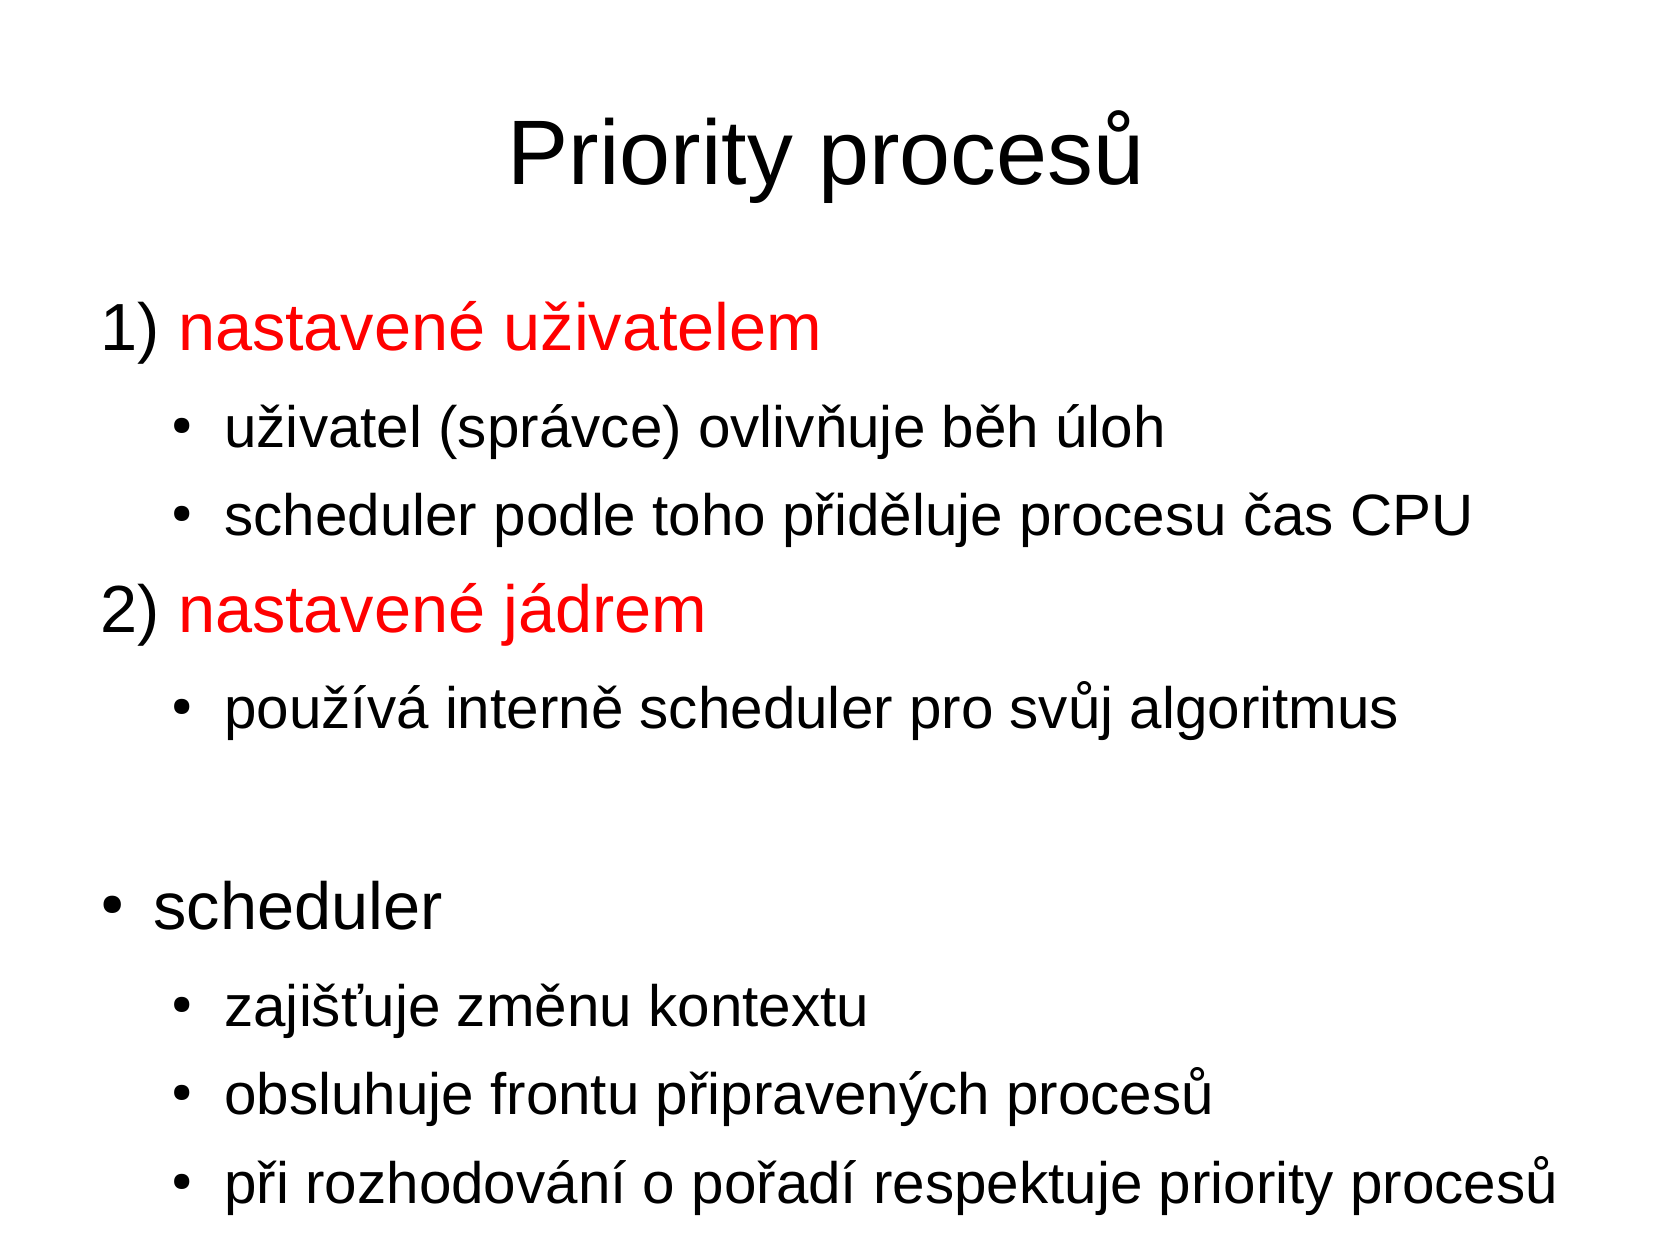

# Priority procesů
 nastavené uživatelem
uživatel (správce) ovlivňuje běh úloh
scheduler podle toho přiděluje procesu čas CPU
 nastavené jádrem
používá interně scheduler pro svůj algoritmus
scheduler
zajišťuje změnu kontextu
obsluhuje frontu připravených procesů
při rozhodování o pořadí respektuje priority procesů